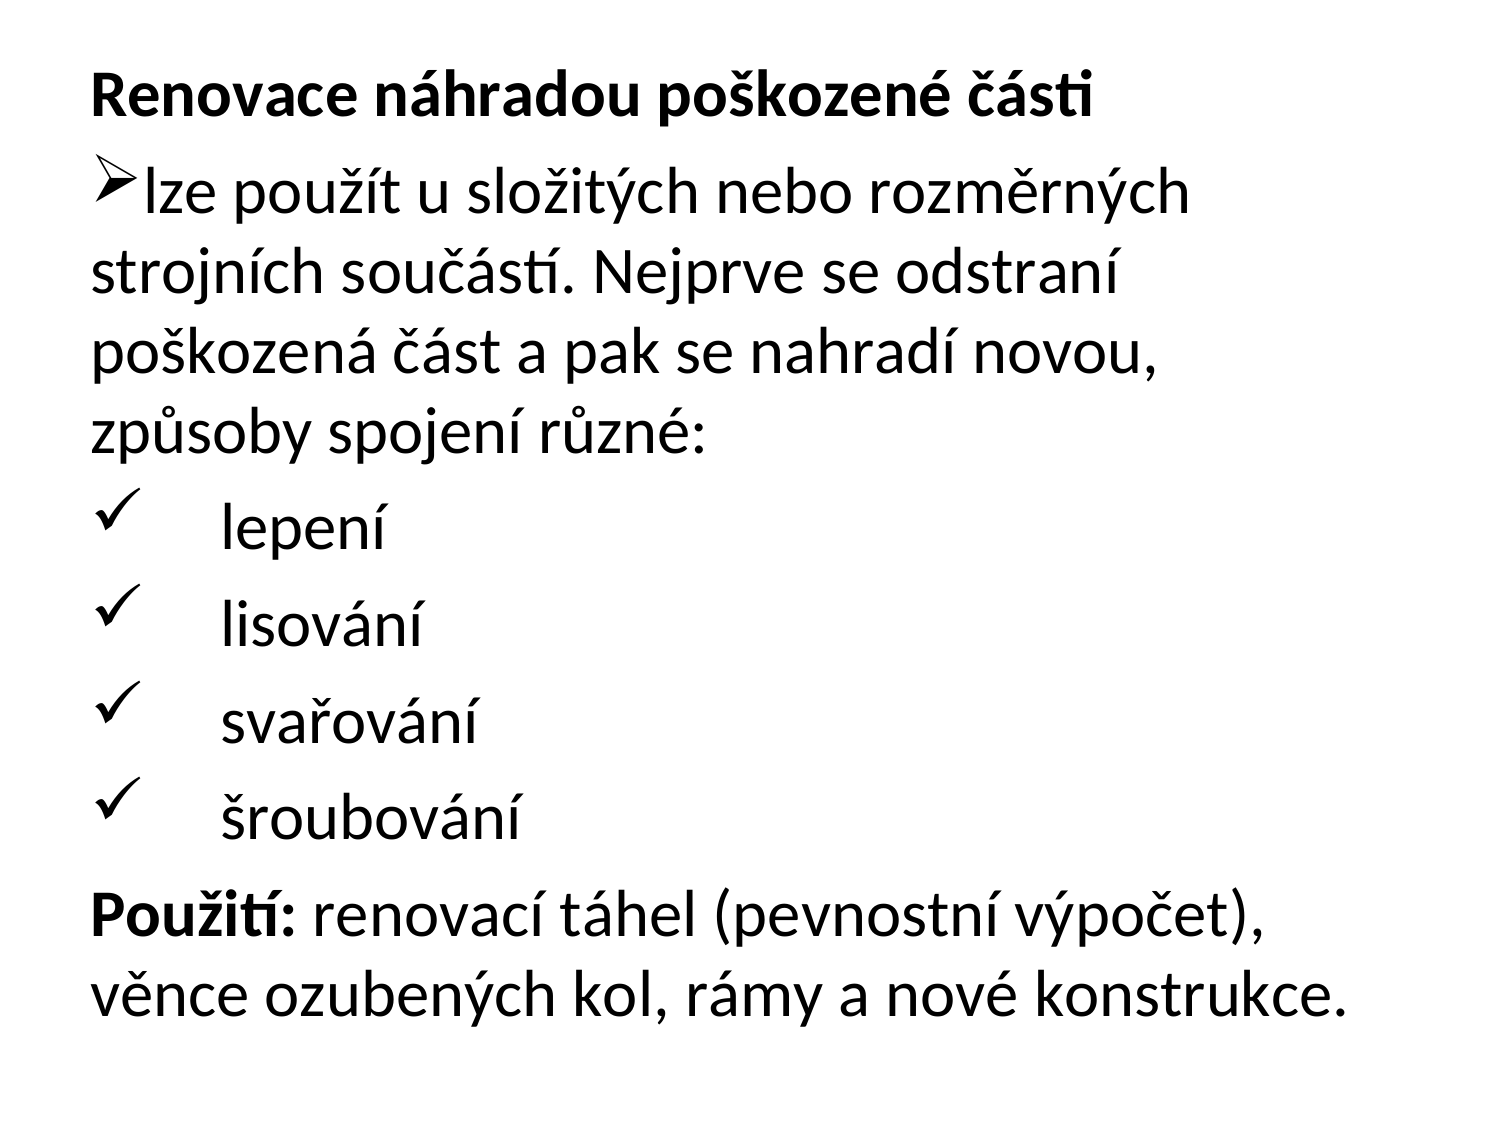

# Renovace náhradou poškozené části
lze použít u složitých nebo rozměrných strojních součástí. Nejprve se odstraní poškozená část a pak se nahradí novou, způsoby spojení různé:
 lepení
 lisování
 svařování
 šroubování
Použití: renovací táhel (pevnostní výpočet), věnce ozubených kol, rámy a nové konstrukce.